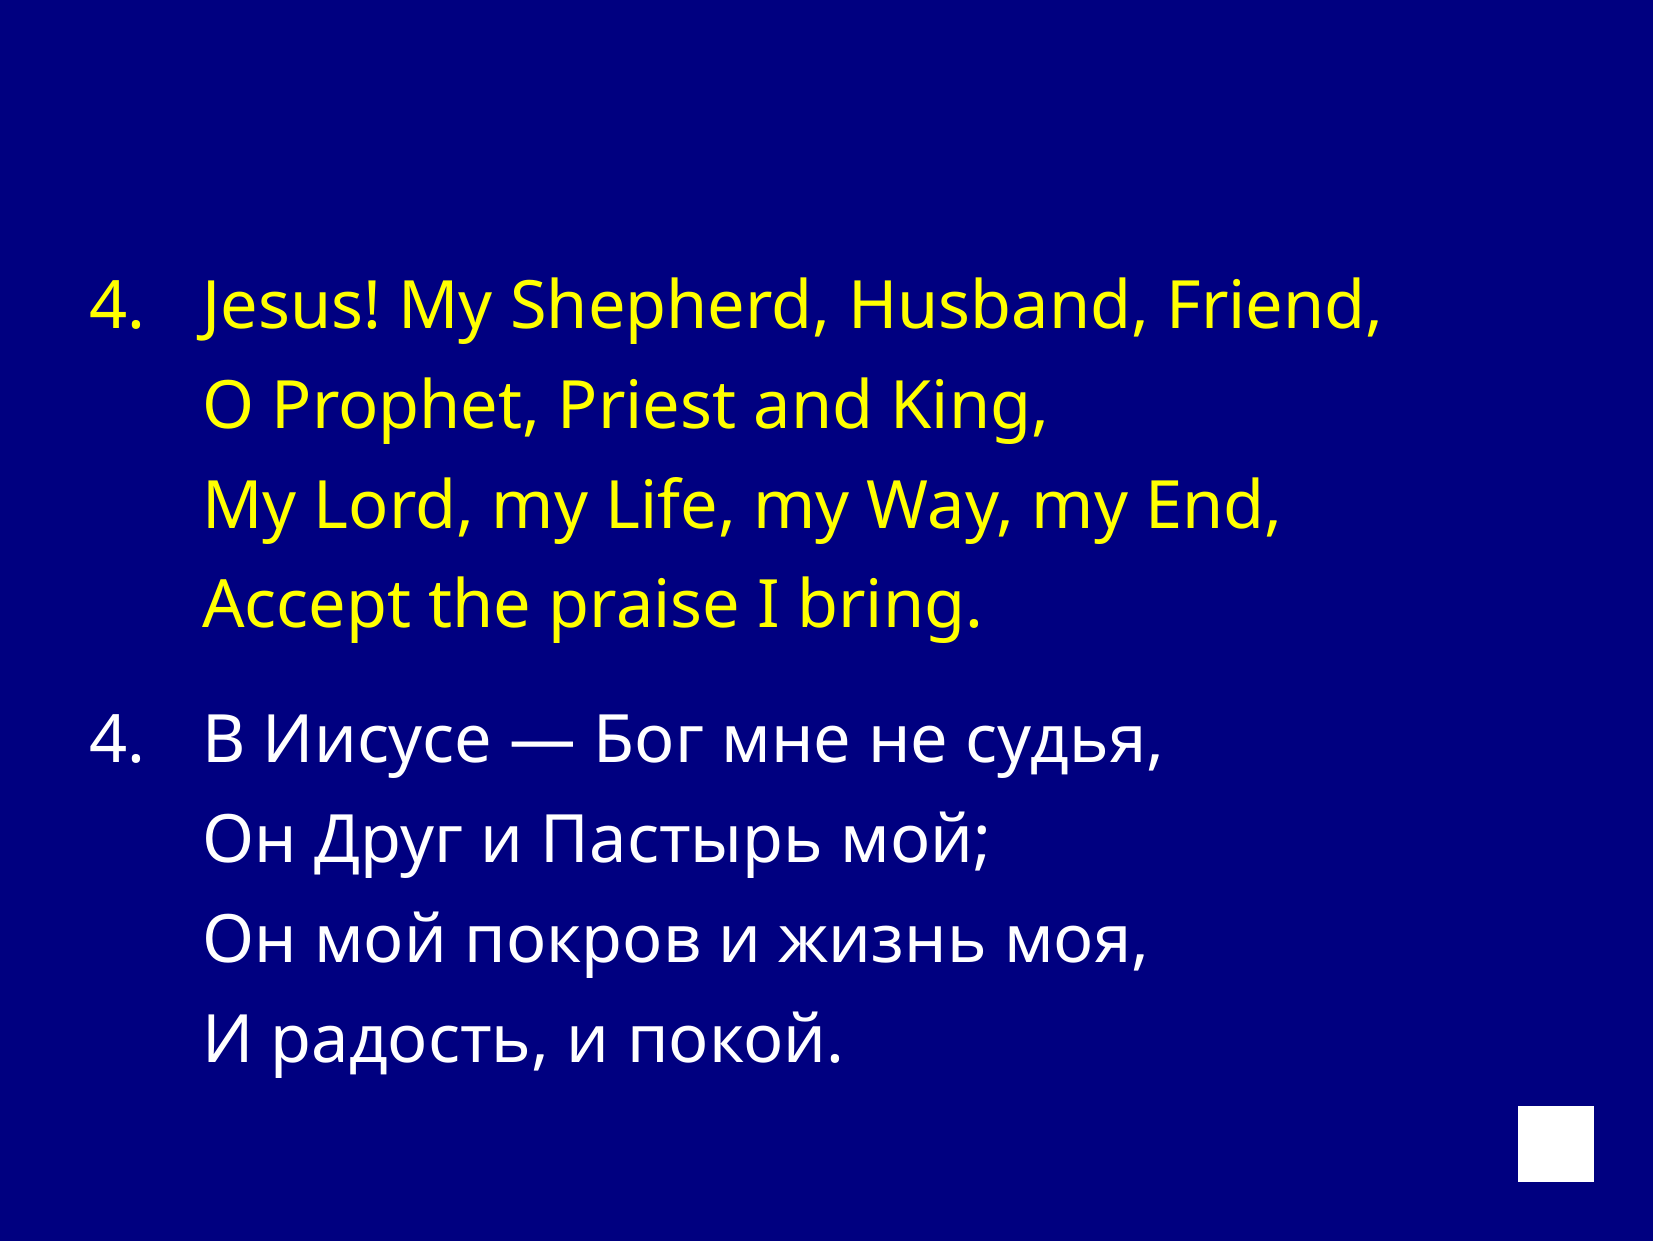

4.	Jesus! My Shepherd, Husband, Friend,
	O Prophet, Priest and King,
	My Lord, my Life, my Way, my End,
	Accept the praise I bring.
4.	В Иисусе — Бог мне не судья,
	Он Друг и Пастырь мой;
	Он мой покров и жизнь моя,
	И радость, и покой.